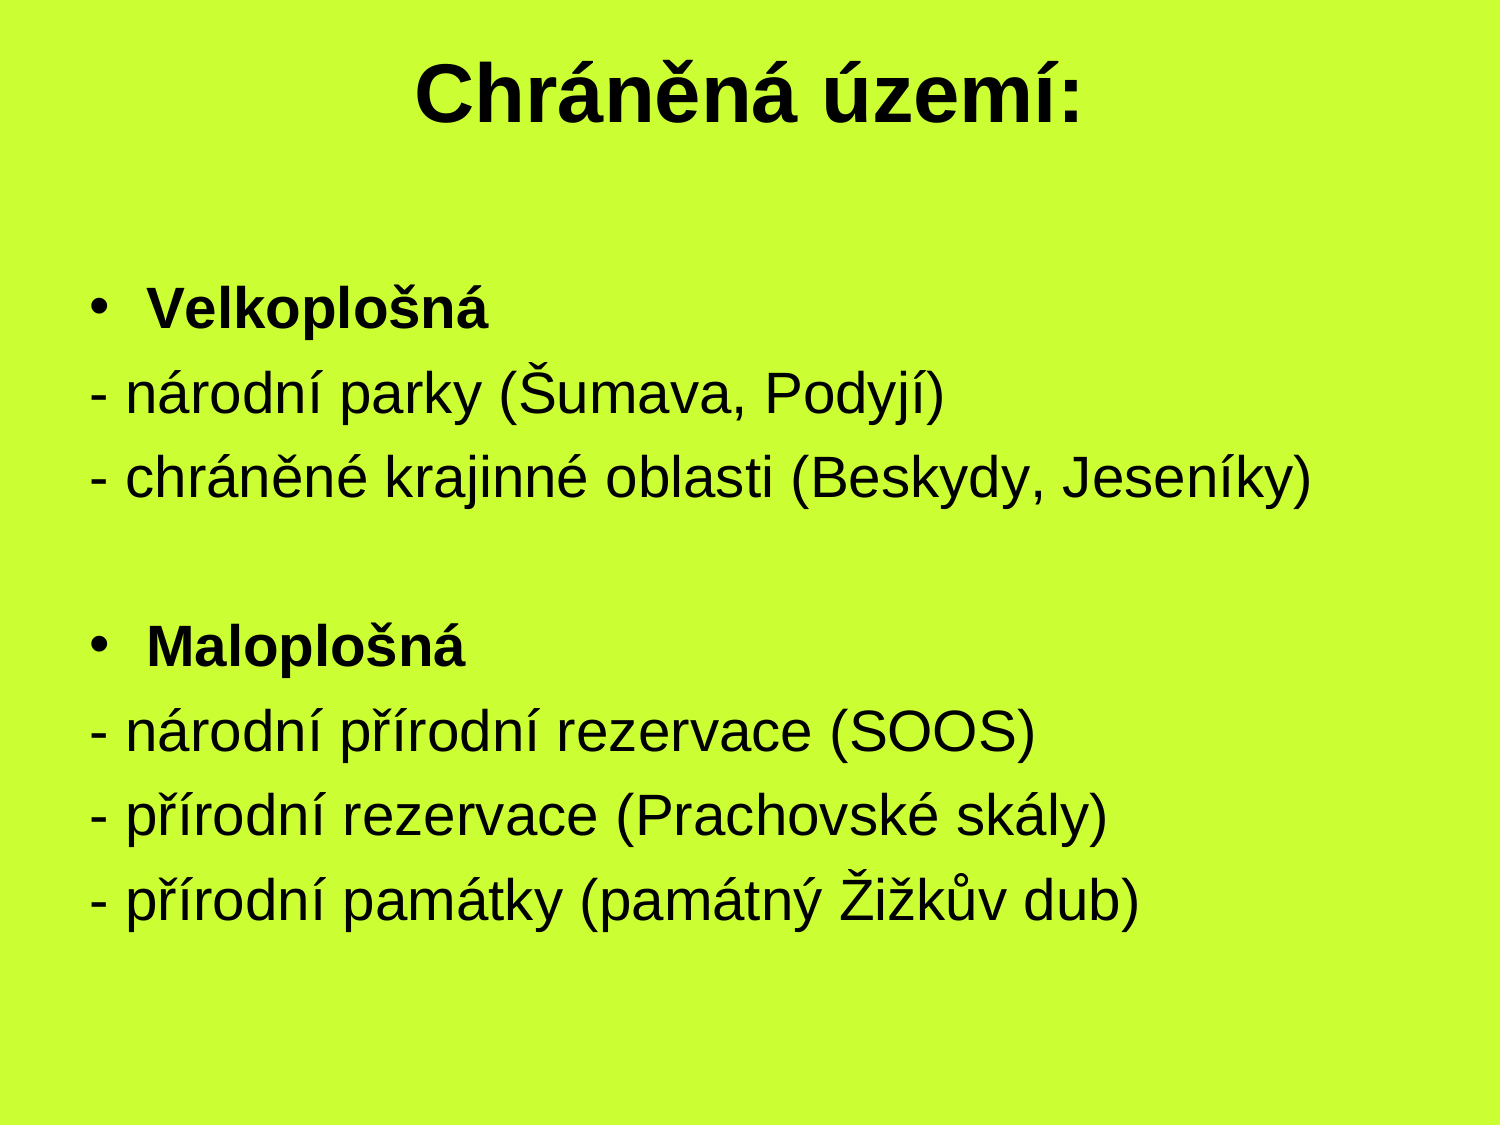

# Chráněná území:
Velkoplošná
- národní parky (Šumava, Podyjí)
- chráněné krajinné oblasti (Beskydy, Jeseníky)
Maloplošná
- národní přírodní rezervace (SOOS)
- přírodní rezervace (Prachovské skály)
- přírodní památky (památný Žižkův dub)